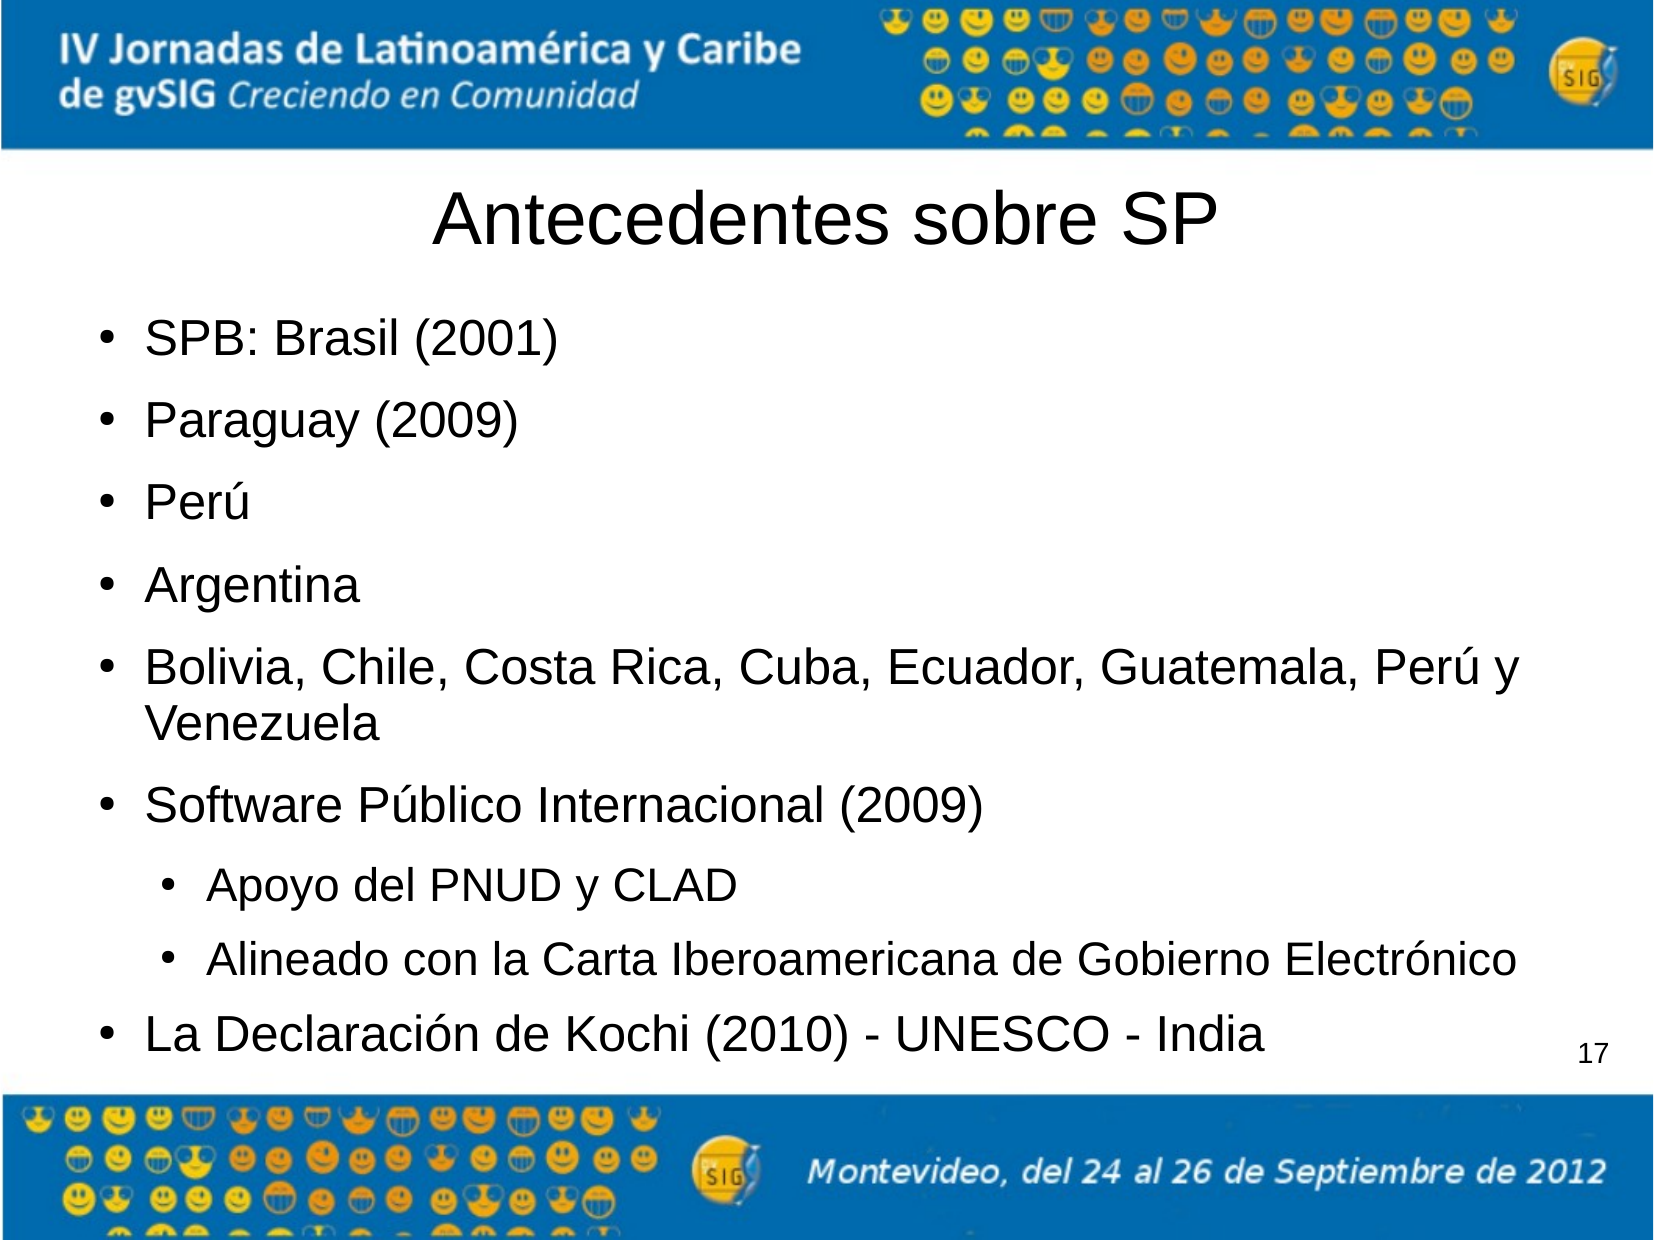

# Antecedentes sobre SP
SPB: Brasil (2001)
Paraguay (2009)
Perú
Argentina
Bolivia, Chile, Costa Rica, Cuba, Ecuador, Guatemala, Perú y Venezuela
Software Público Internacional (2009)
Apoyo del PNUD y CLAD
Alineado con la Carta Iberoamericana de Gobierno Electrónico
La Declaración de Kochi (2010) - UNESCO - India
17